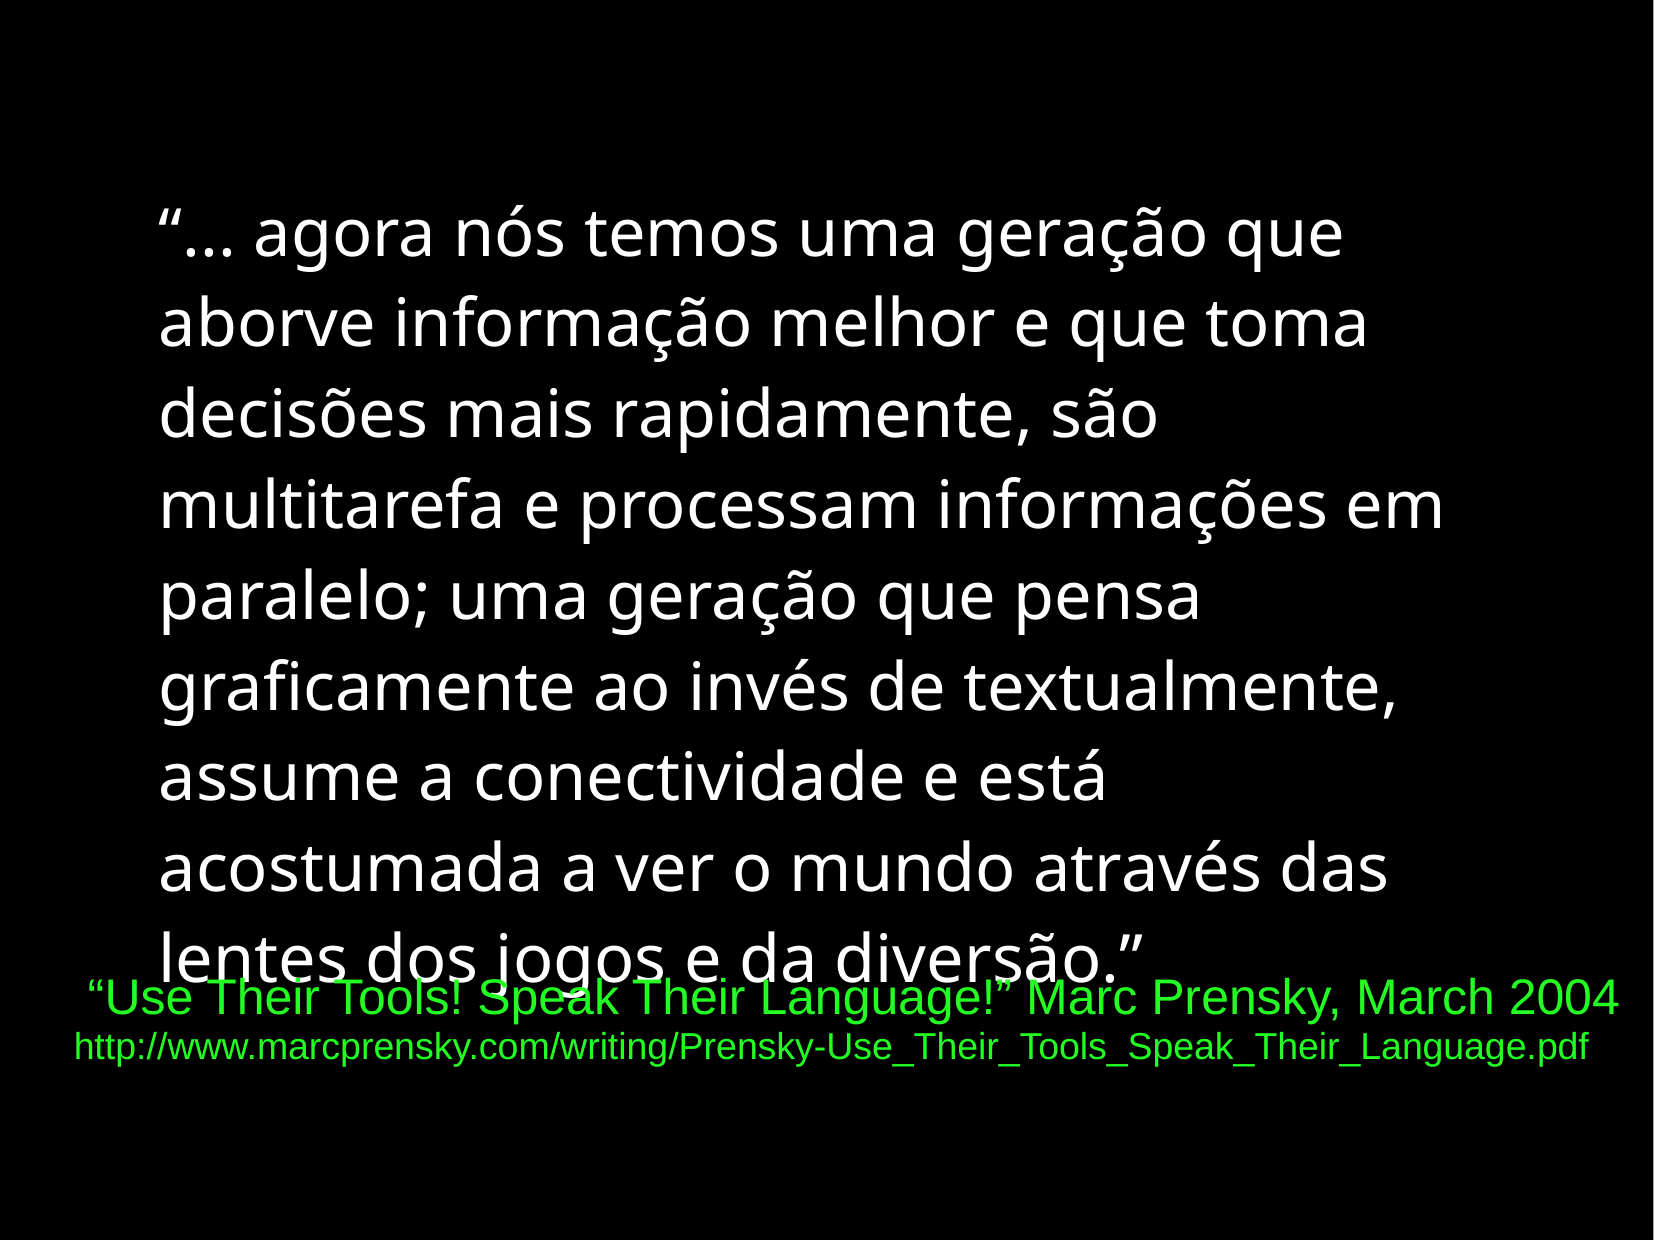

“... agora nós temos uma geração que aborve informação melhor e que toma decisões mais rapidamente, são multitarefa e processam informações em paralelo; uma geração que pensa graficamente ao invés de textualmente, assume a conectividade e está acostumada a ver o mundo através das lentes dos jogos e da diversão.”
 “Use Their Tools! Speak Their Language!” Marc Prensky, March 2004 http://www.marcprensky.com/writing/Prensky-Use_Their_Tools_Speak_Their_Language.pdf